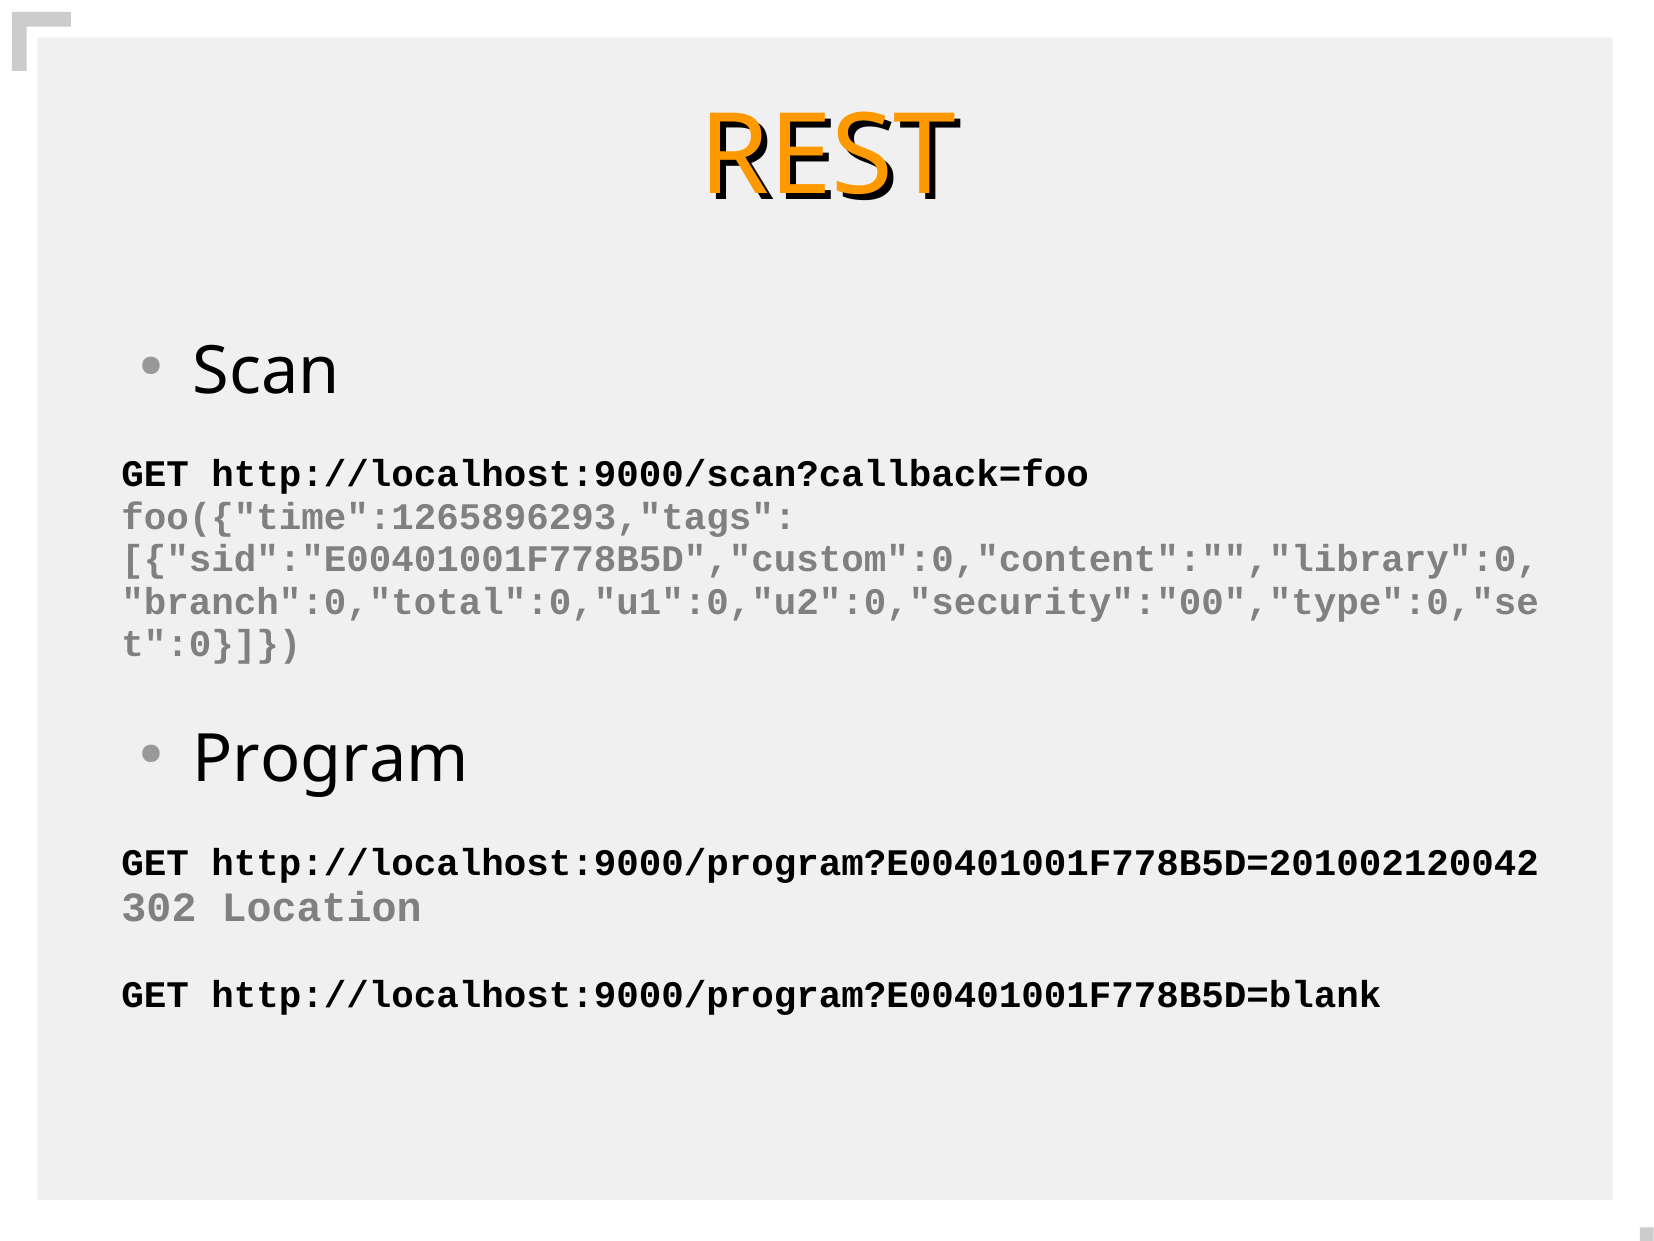

# REST
Scan
GET http://localhost:9000/scan?callback=foo
foo({"time":1265896293,"tags":[{"sid":"E00401001F778B5D","custom":0,"content":"","library":0,"branch":0,"total":0,"u1":0,"u2":0,"security":"00","type":0,"set":0}]})
Program
GET http://localhost:9000/program?E00401001F778B5D=201002120042
302 Location
GET http://localhost:9000/program?E00401001F778B5D=blank